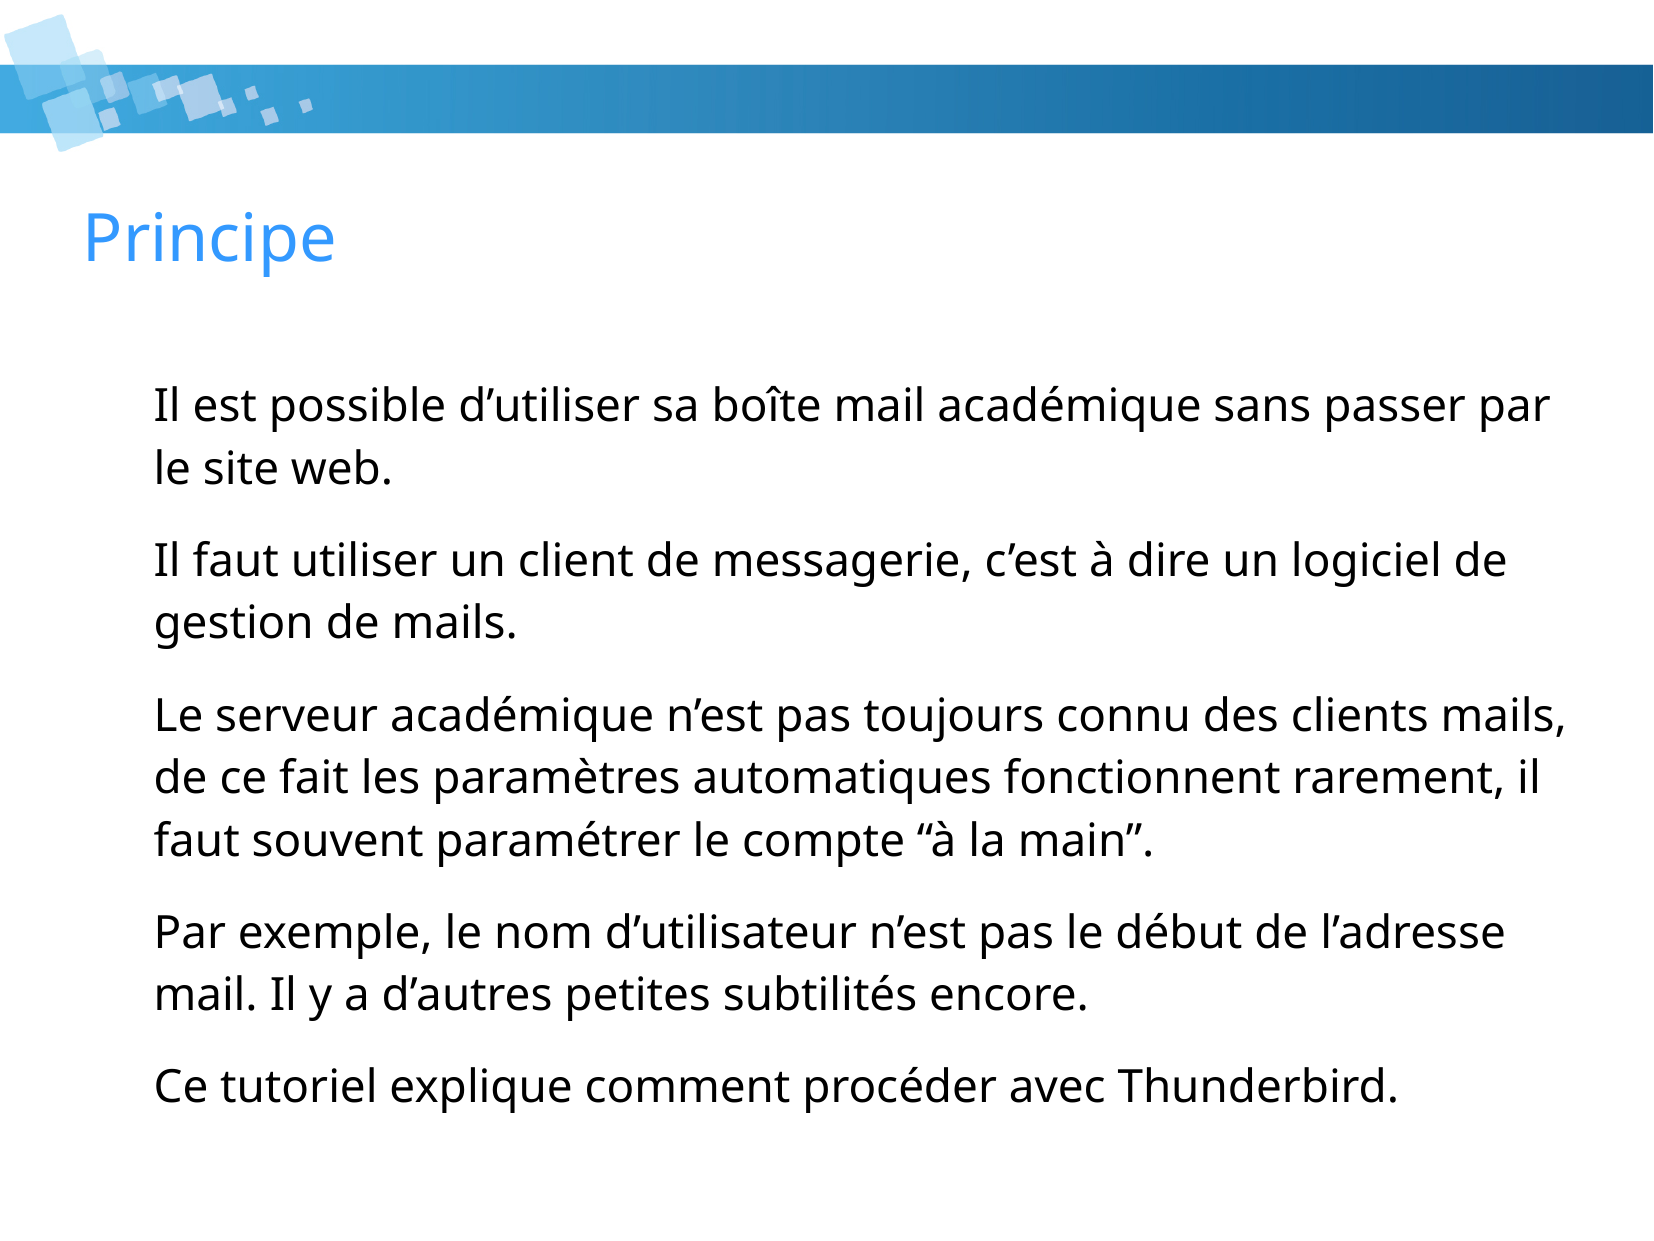

# Principe
Il est possible d’utiliser sa boîte mail académique sans passer par le site web.
Il faut utiliser un client de messagerie, c’est à dire un logiciel de gestion de mails.
Le serveur académique n’est pas toujours connu des clients mails, de ce fait les paramètres automatiques fonctionnent rarement, il faut souvent paramétrer le compte “à la main”.
Par exemple, le nom d’utilisateur n’est pas le début de l’adresse mail. Il y a d’autres petites subtilités encore.
Ce tutoriel explique comment procéder avec Thunderbird.